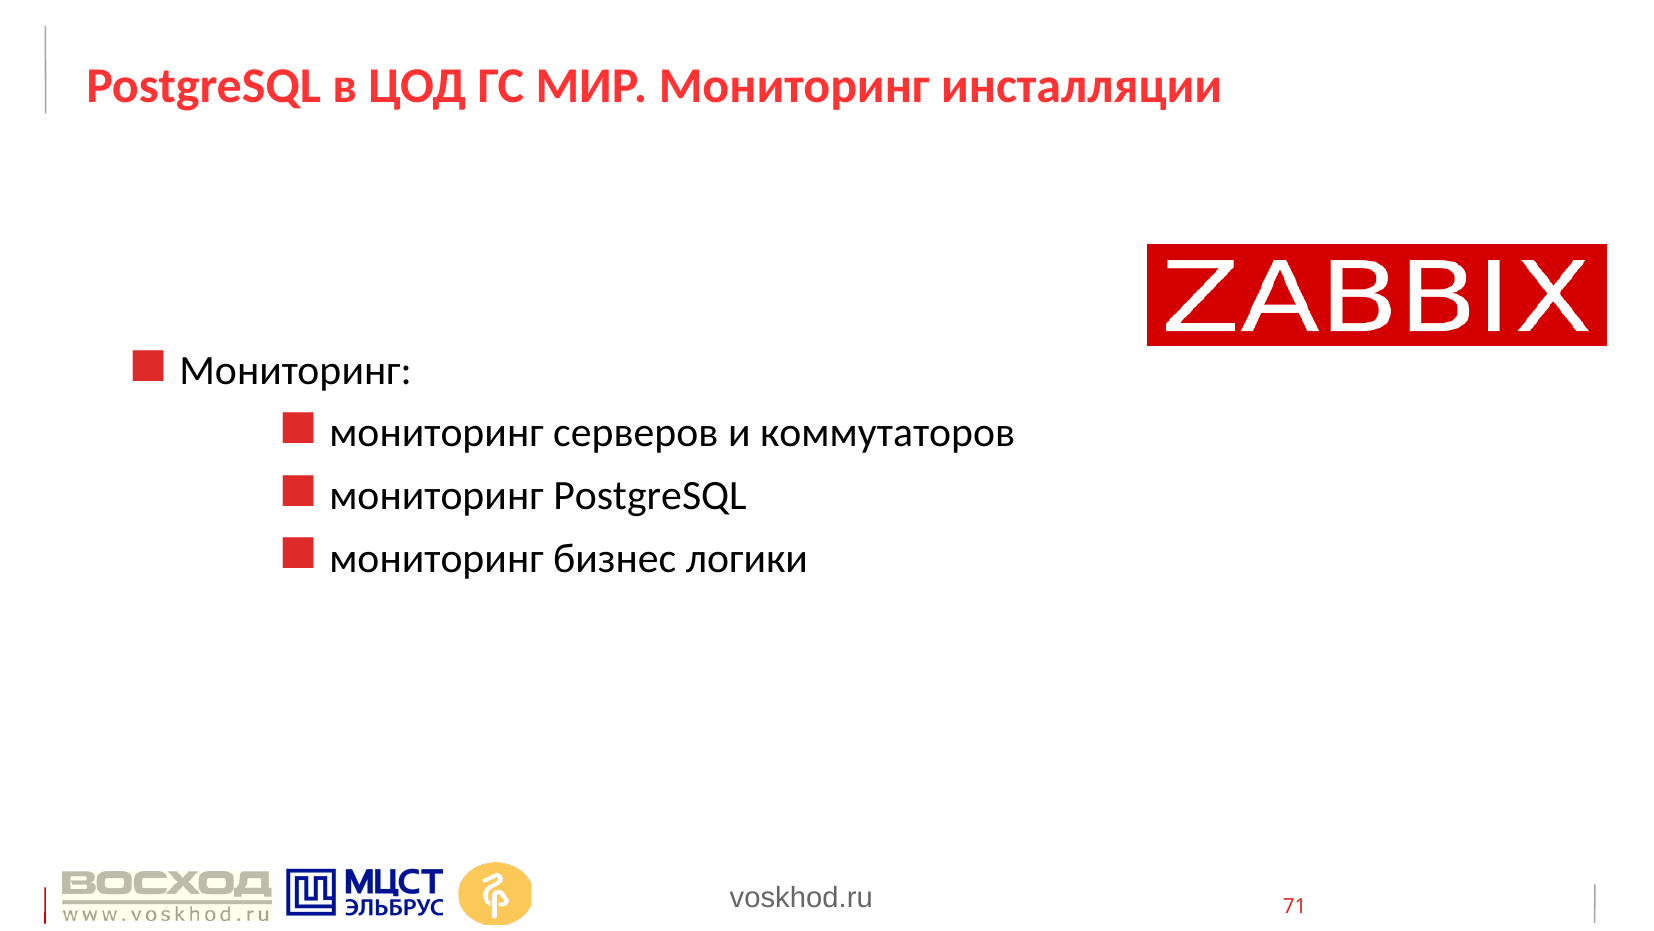

# PostgreSQL в ЦОД ГС МИР. Мониторинг инсталляции
Мониторинг:
мониторинг серверов и коммутаторов
мониторинг PostgreSQL
мониторинг бизнес логики